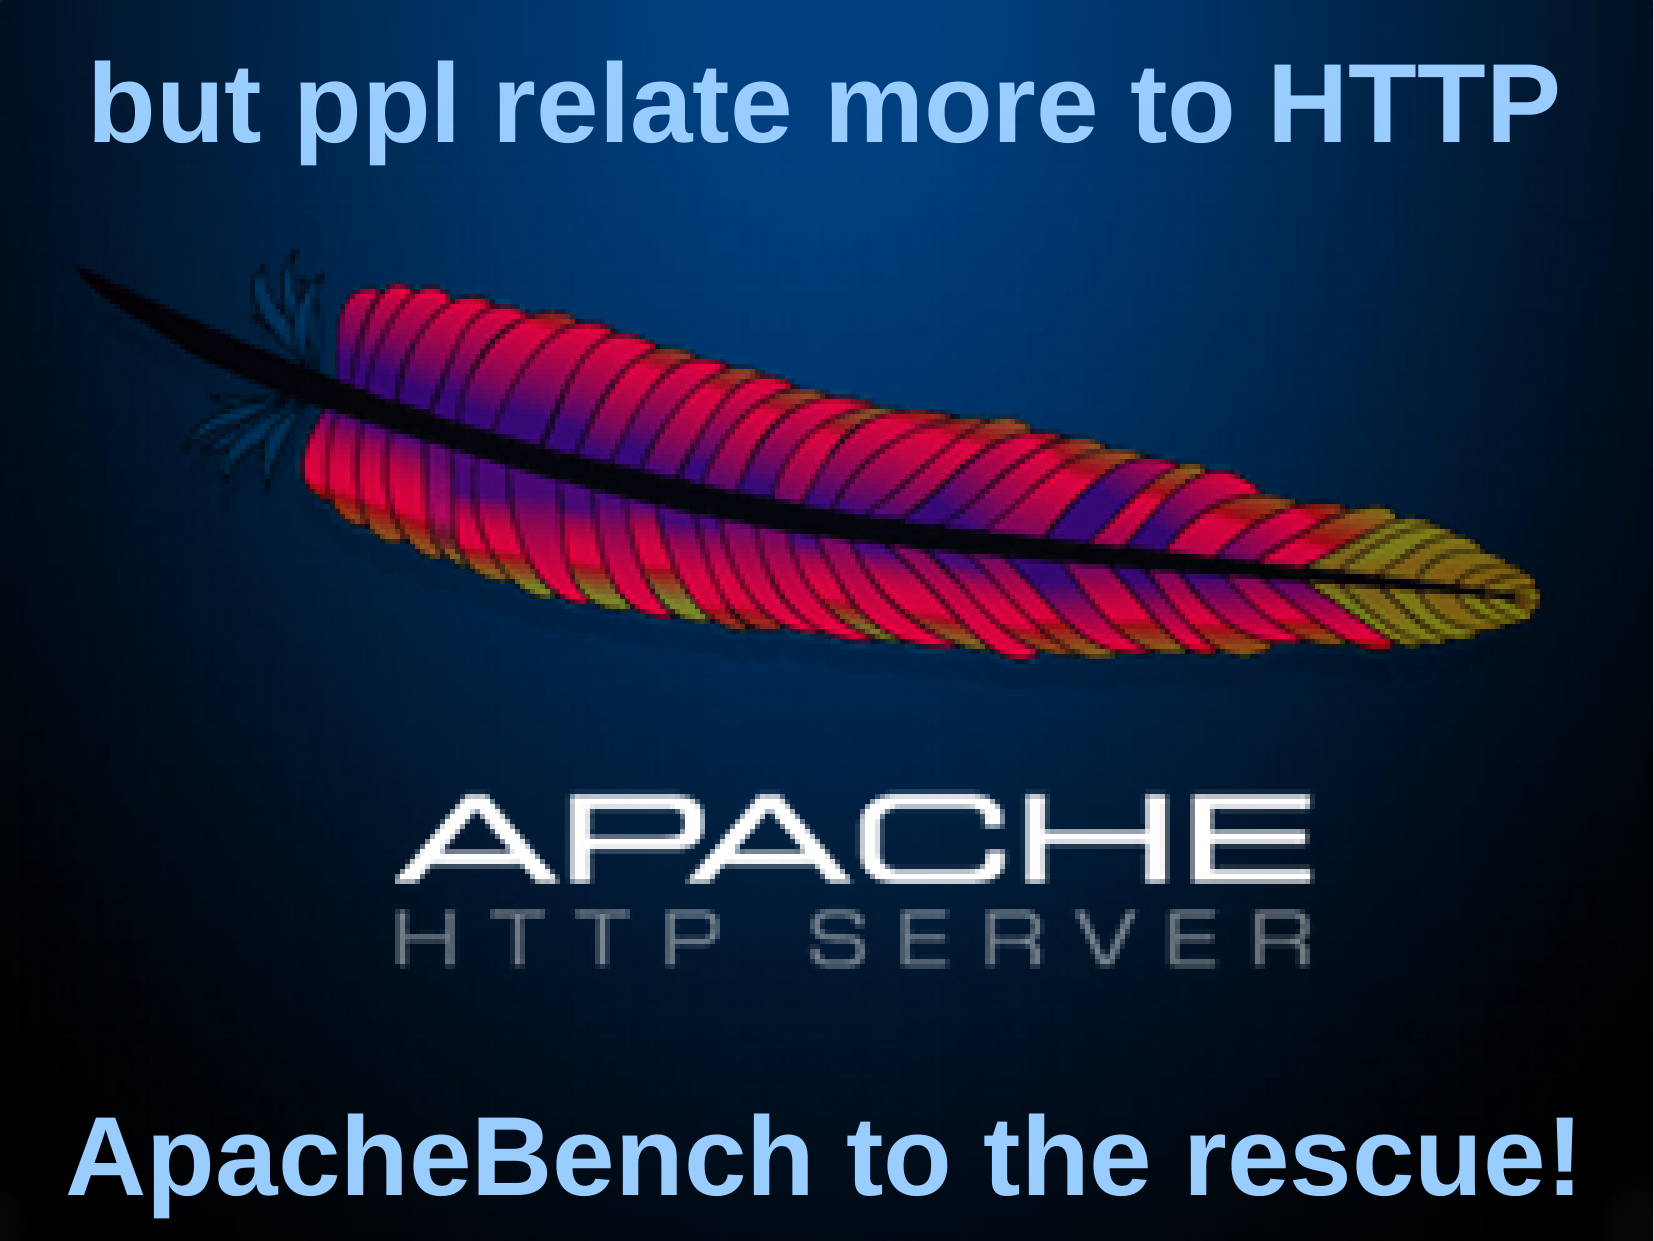

# but ppl relate more to HTTP
ApacheBench to the rescue!